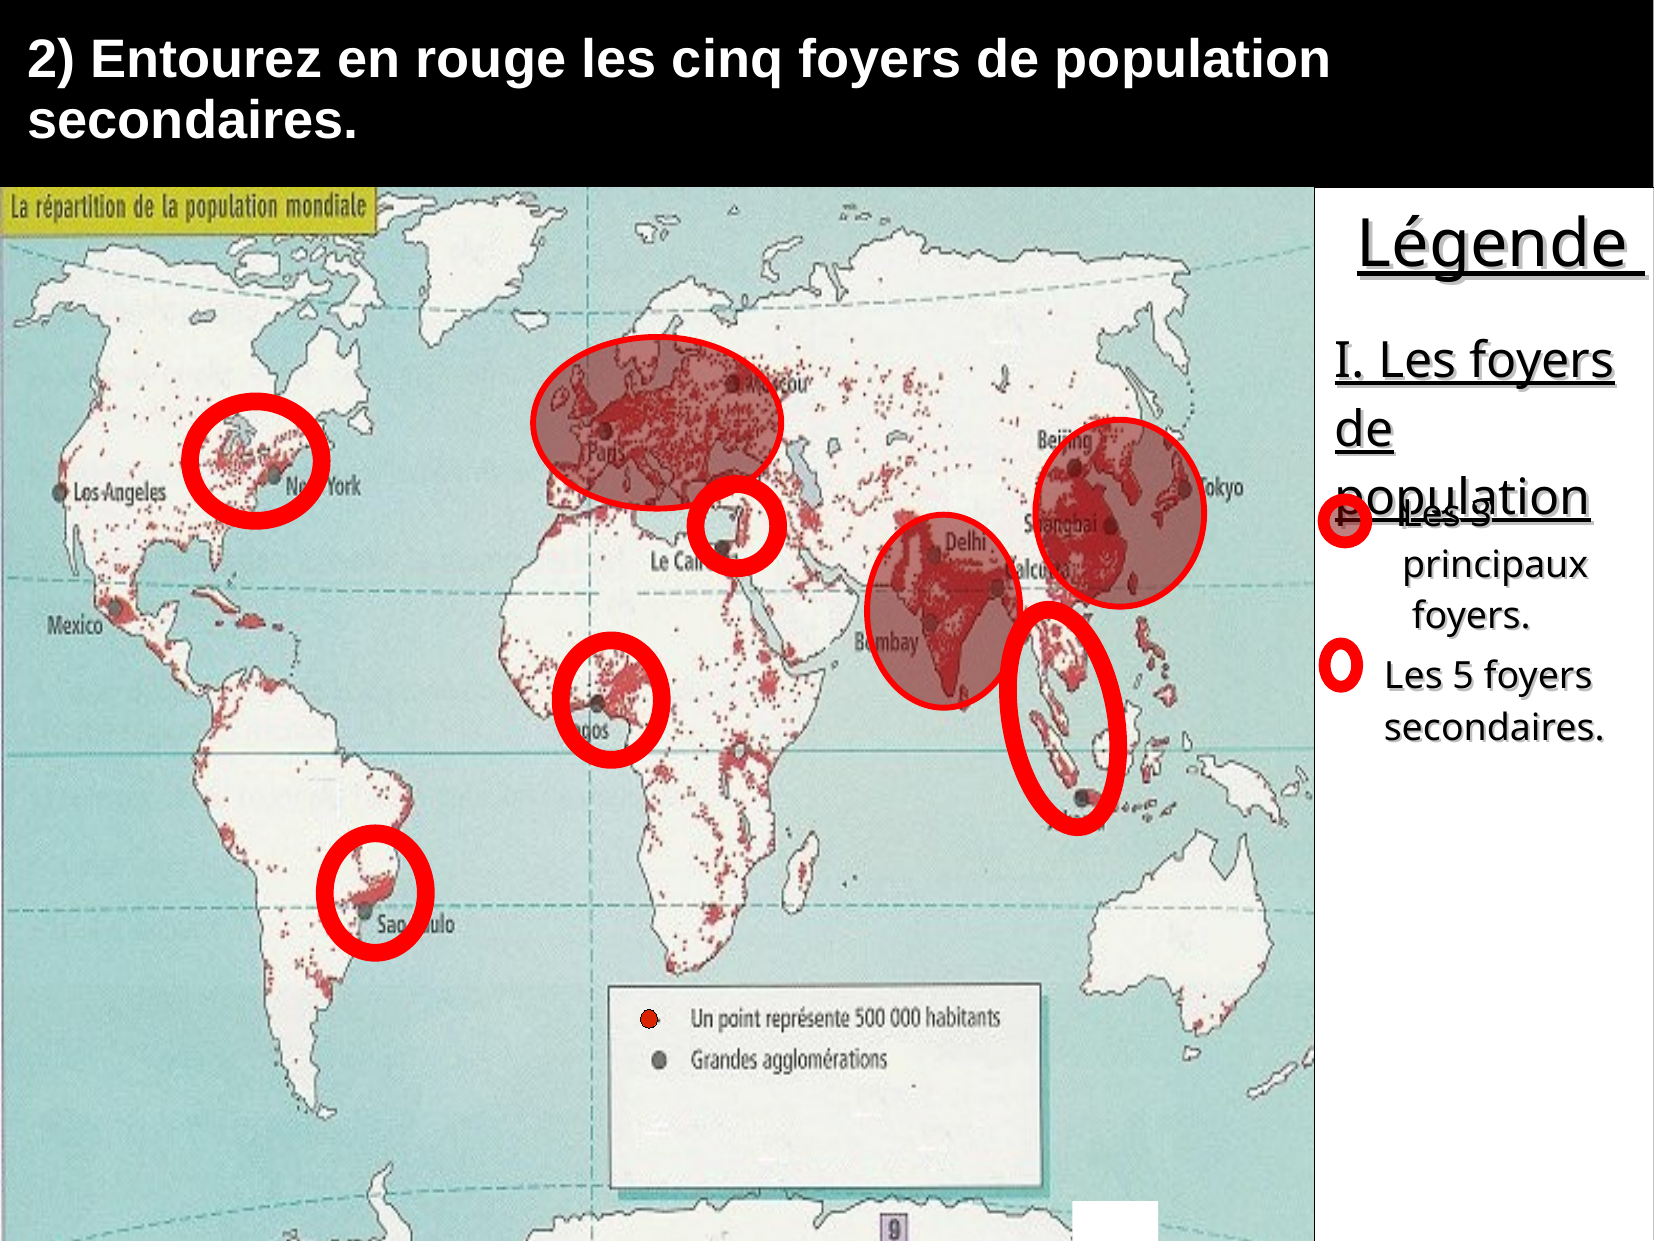

2) Entourez en rouge les cinq foyers de population secondaires.
Légende
I. Les foyers de population
Les 3 principaux foyers.
Les 5 foyers secondaires.